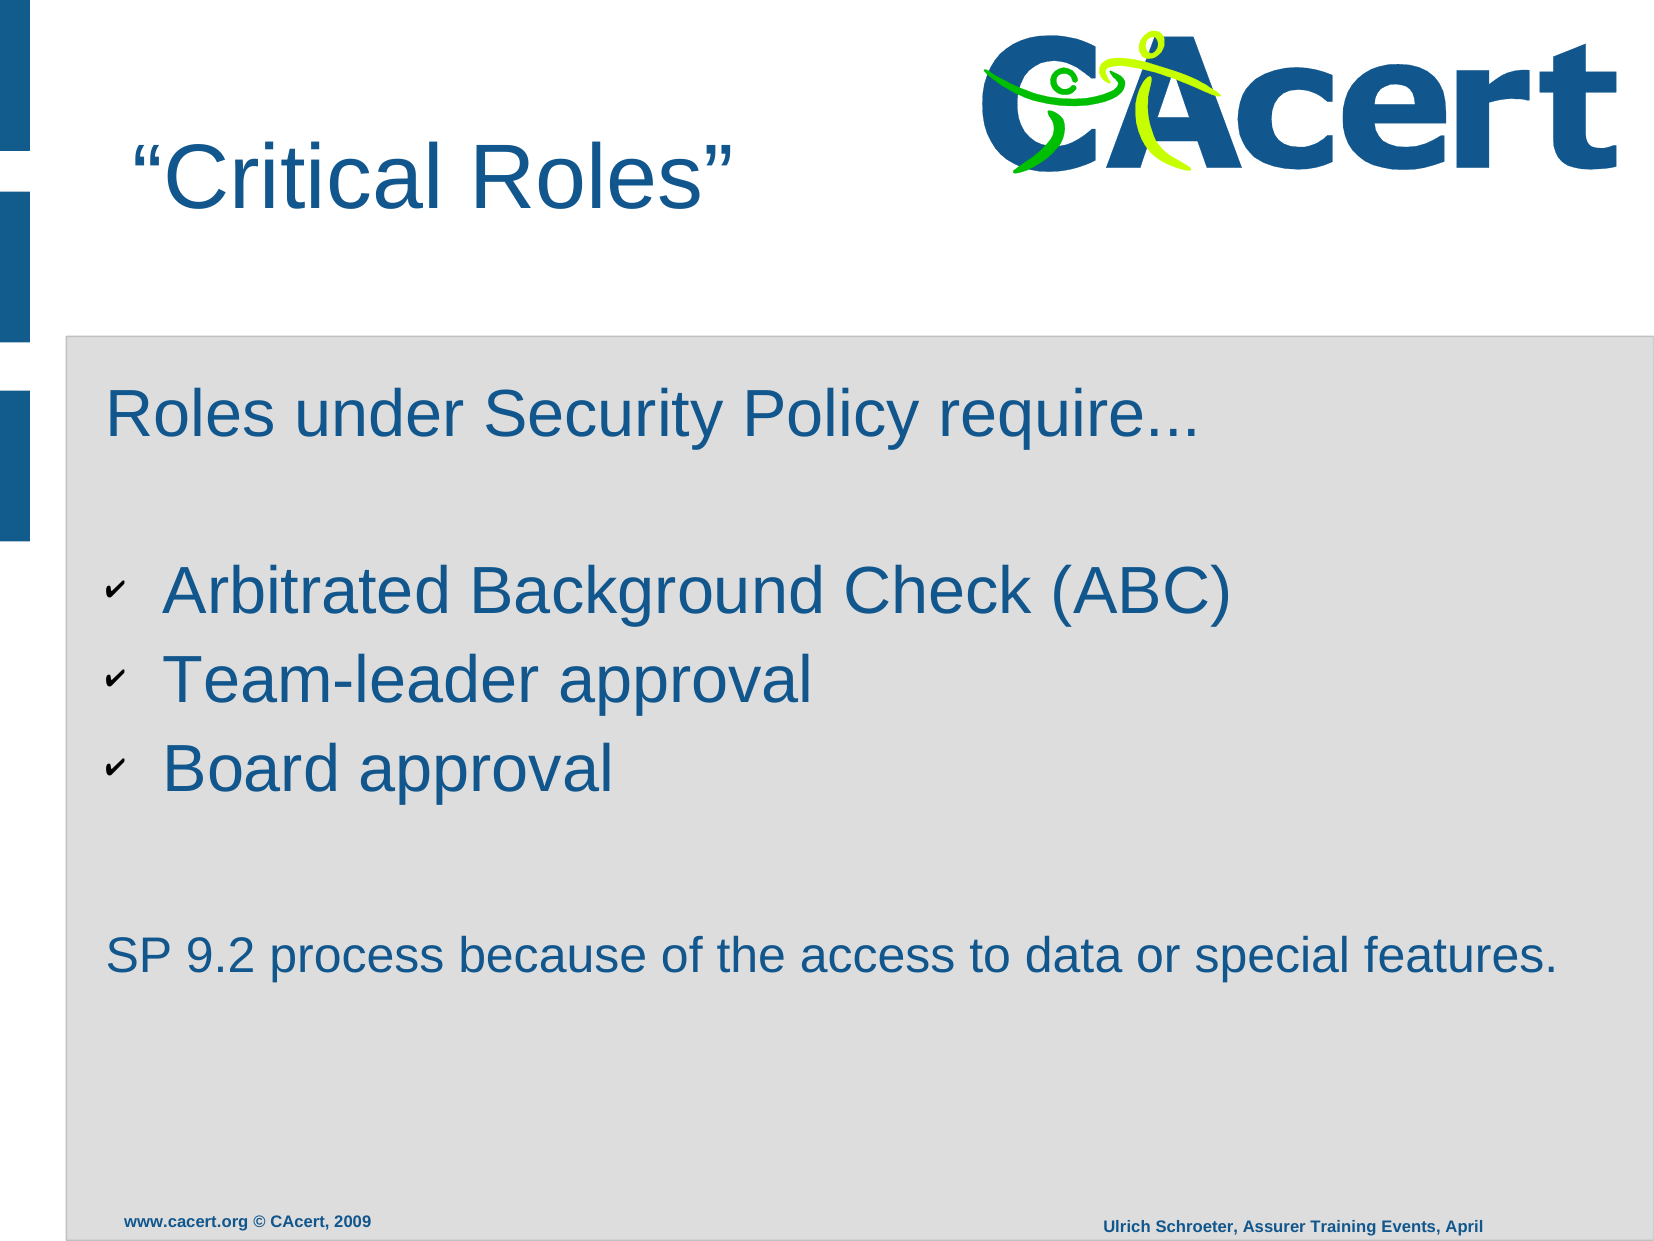

“Critical Roles”
Roles under Security Policy require...
 Arbitrated Background Check (ABC)
 Team-leader approval
 Board approval
SP 9.2 process because of the access to data or special features.